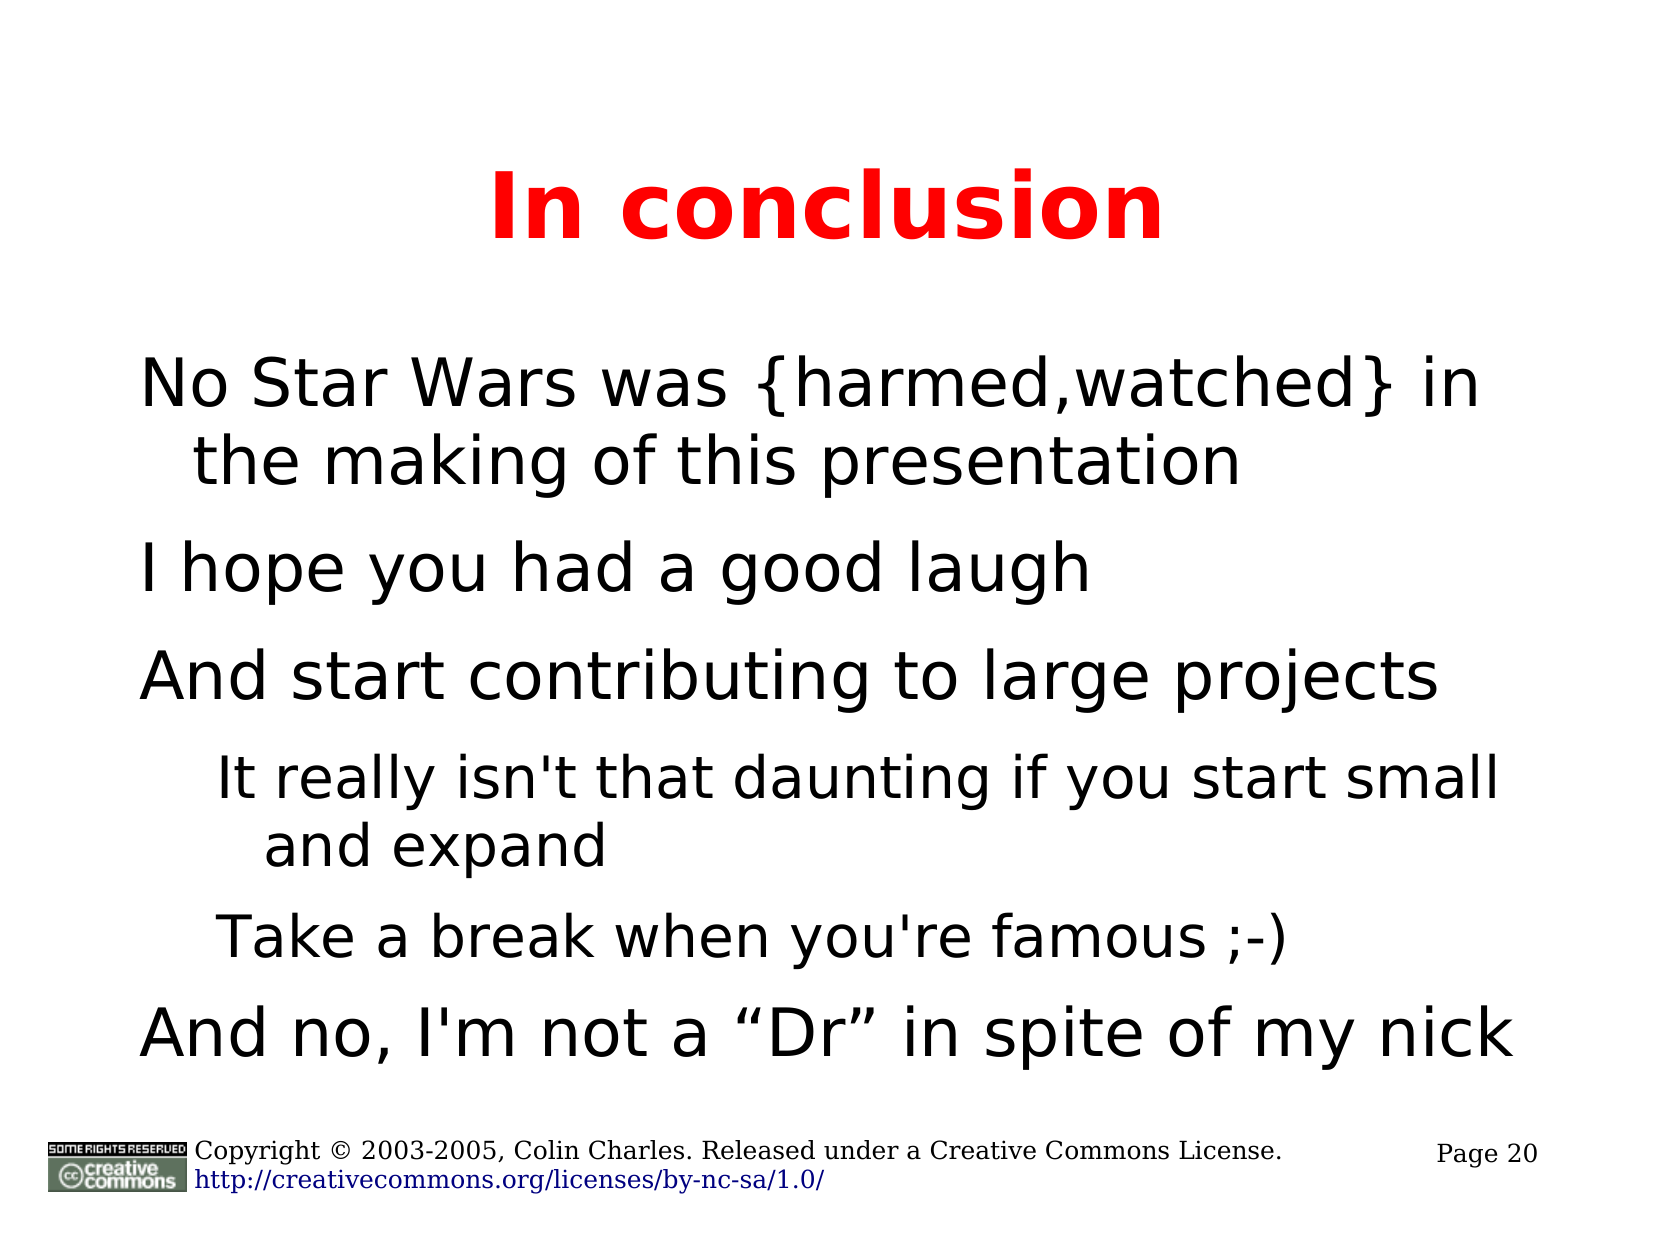

# In conclusion
No Star Wars was {harmed,watched} in the making of this presentation
I hope you had a good laugh
And start contributing to large projects
It really isn't that daunting if you start small and expand
Take a break when you're famous ;-)
And no, I'm not a “Dr” in spite of my nick